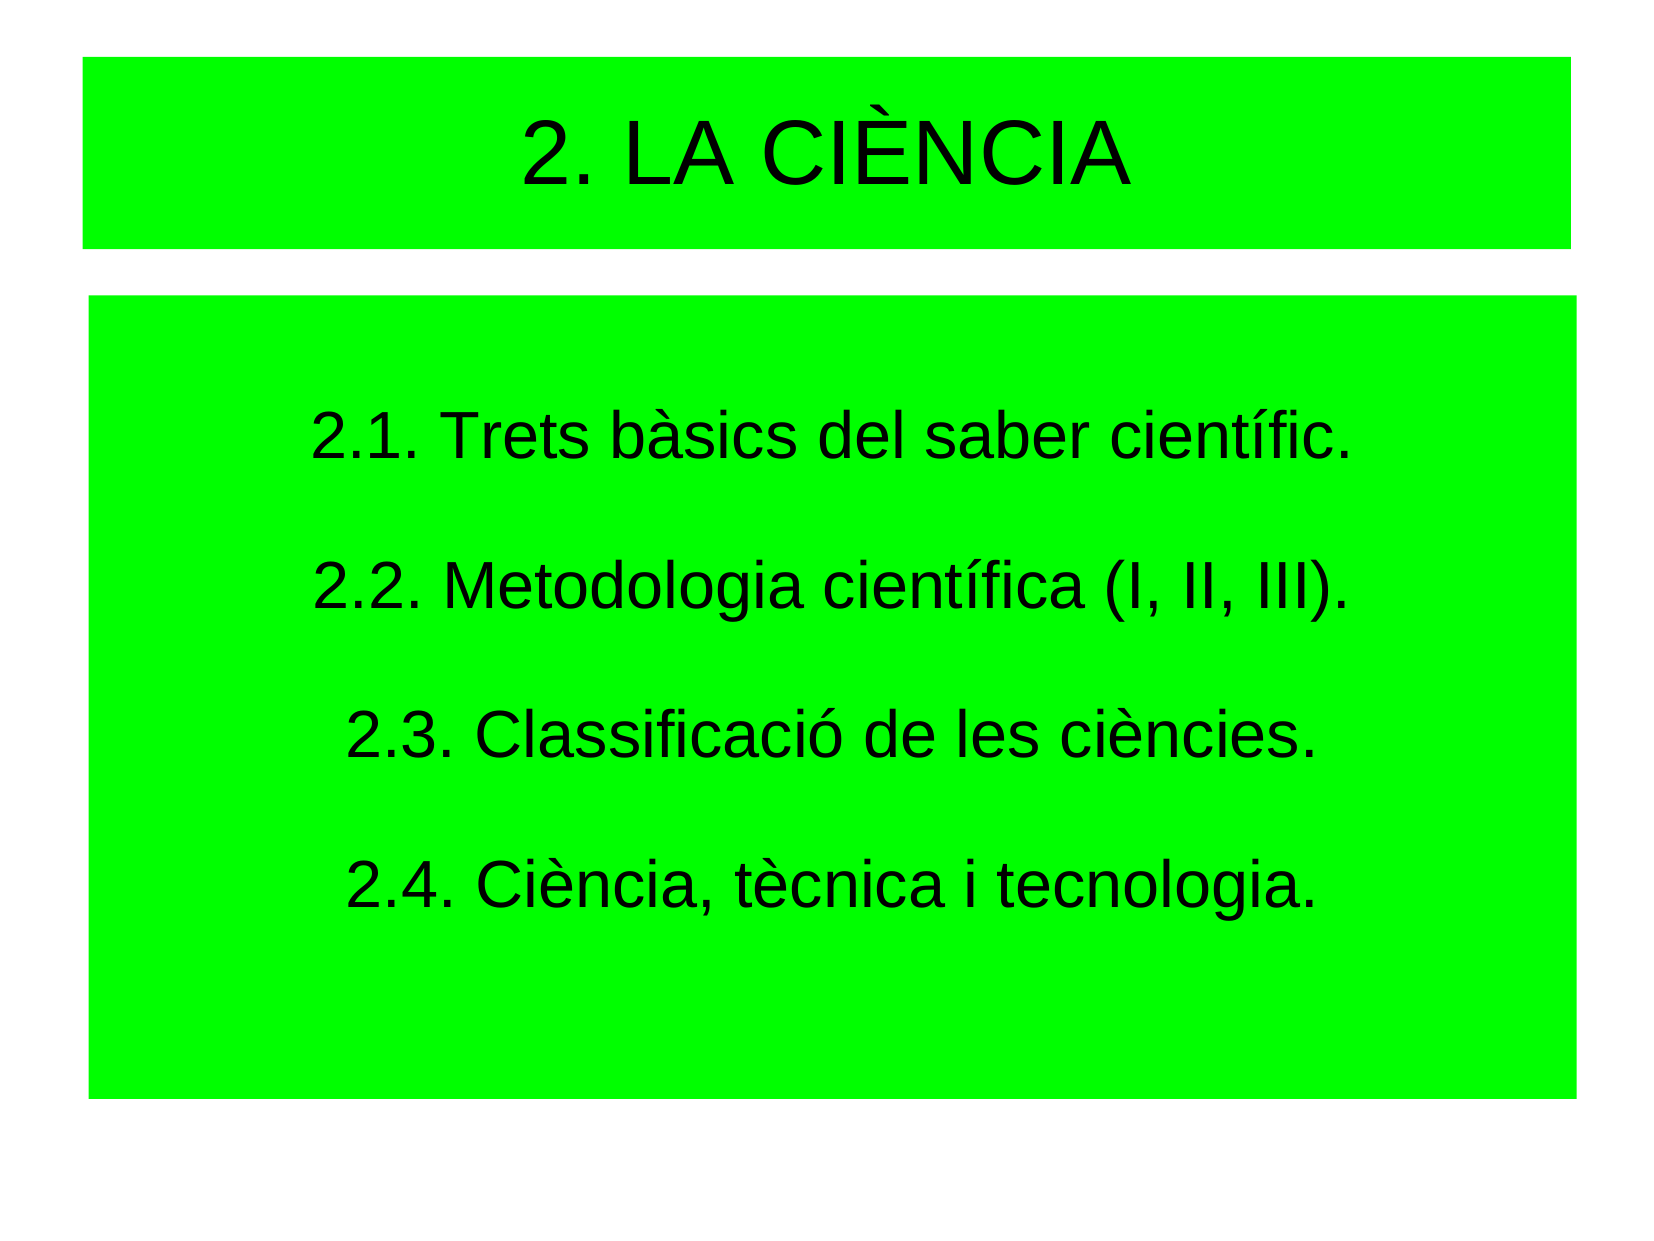

# 2. LA CIÈNCIA
2.1. Trets bàsics del saber científic.
2.2. Metodologia científica (I, II, III).
2.3. Classificació de les ciències.
2.4. Ciència, tècnica i tecnologia.